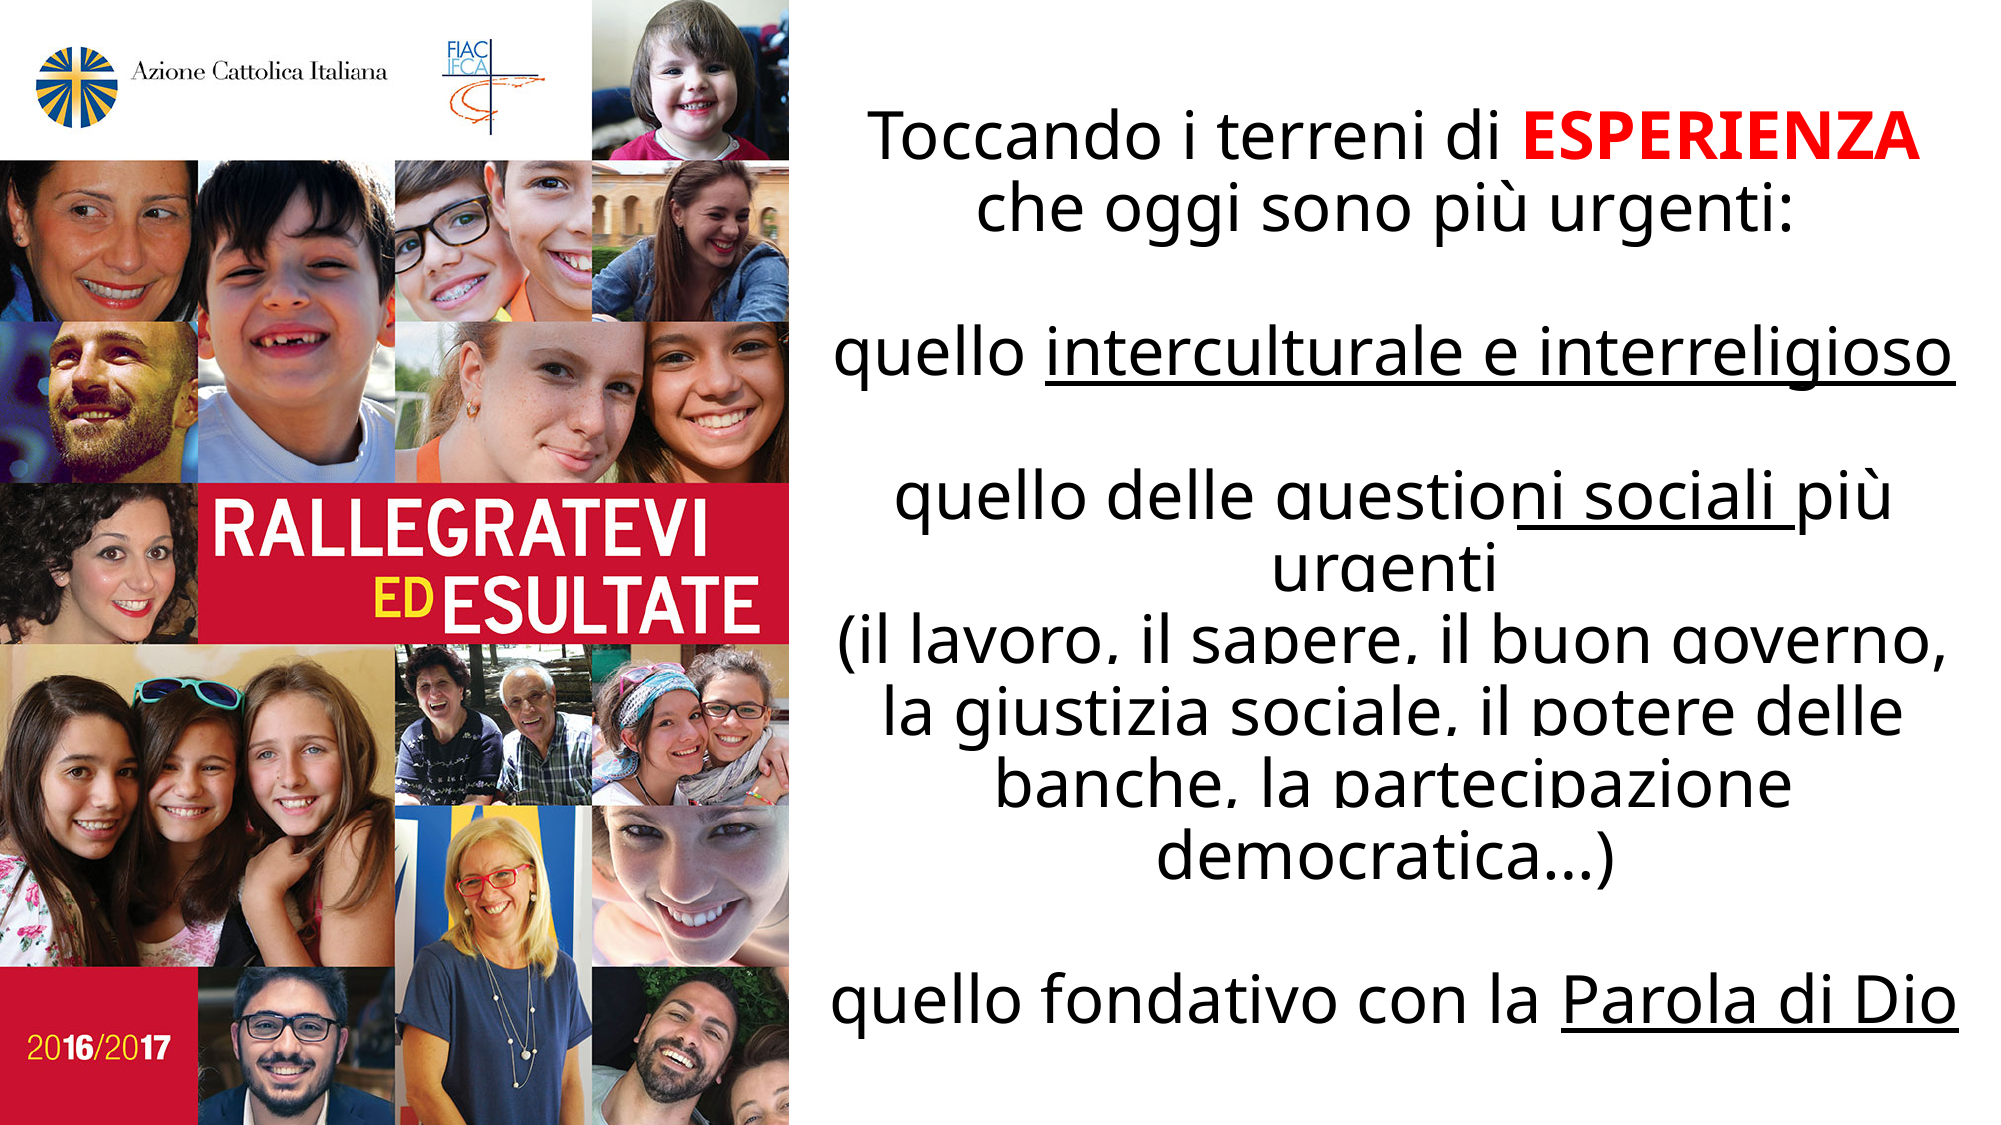

# Toccando i terreni di ESPERIENZA che oggi sono più urgenti: quello interculturale e interreligioso quello delle questioni sociali più urgenti (il lavoro, il sapere, il buon governo, la giustizia sociale, il potere delle banche, la partecipazione democratica…) quello fondativo con la Parola di Dio